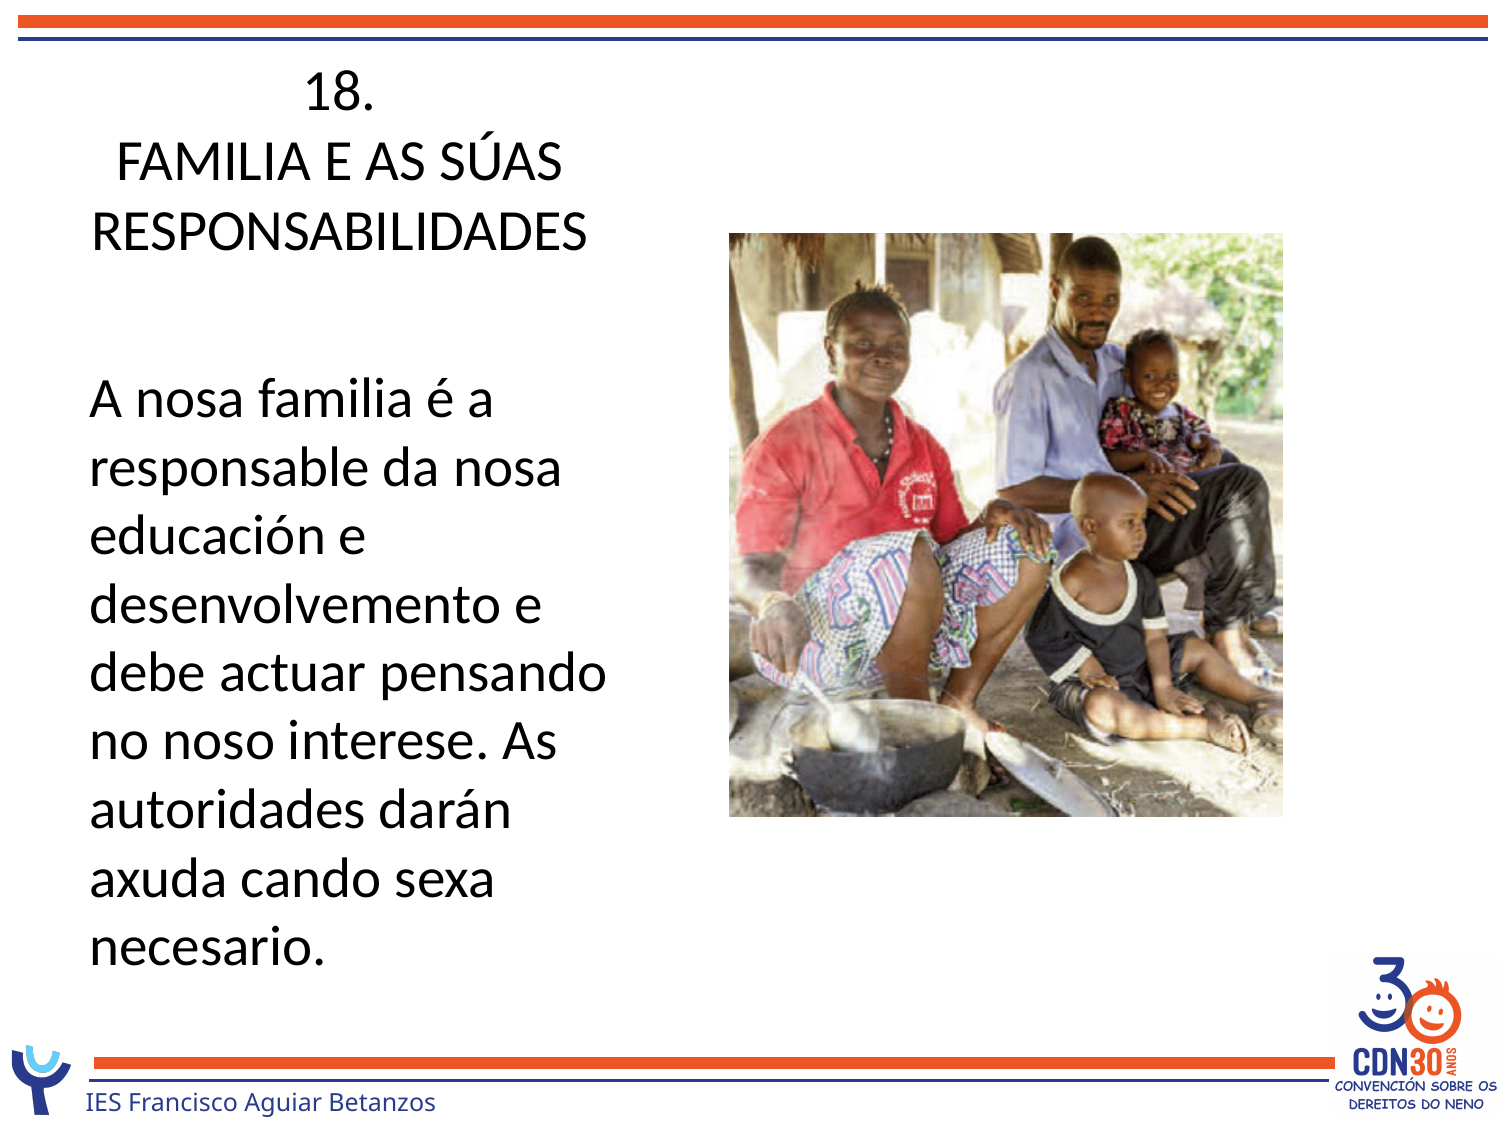

# 18. FAMILIA E AS SÚAS RESPONSABILIDADES
A nosa familia é a responsable da nosa educación e desenvolvemento e debe actuar pensando no noso interese. As autoridades darán axuda cando sexa necesario.